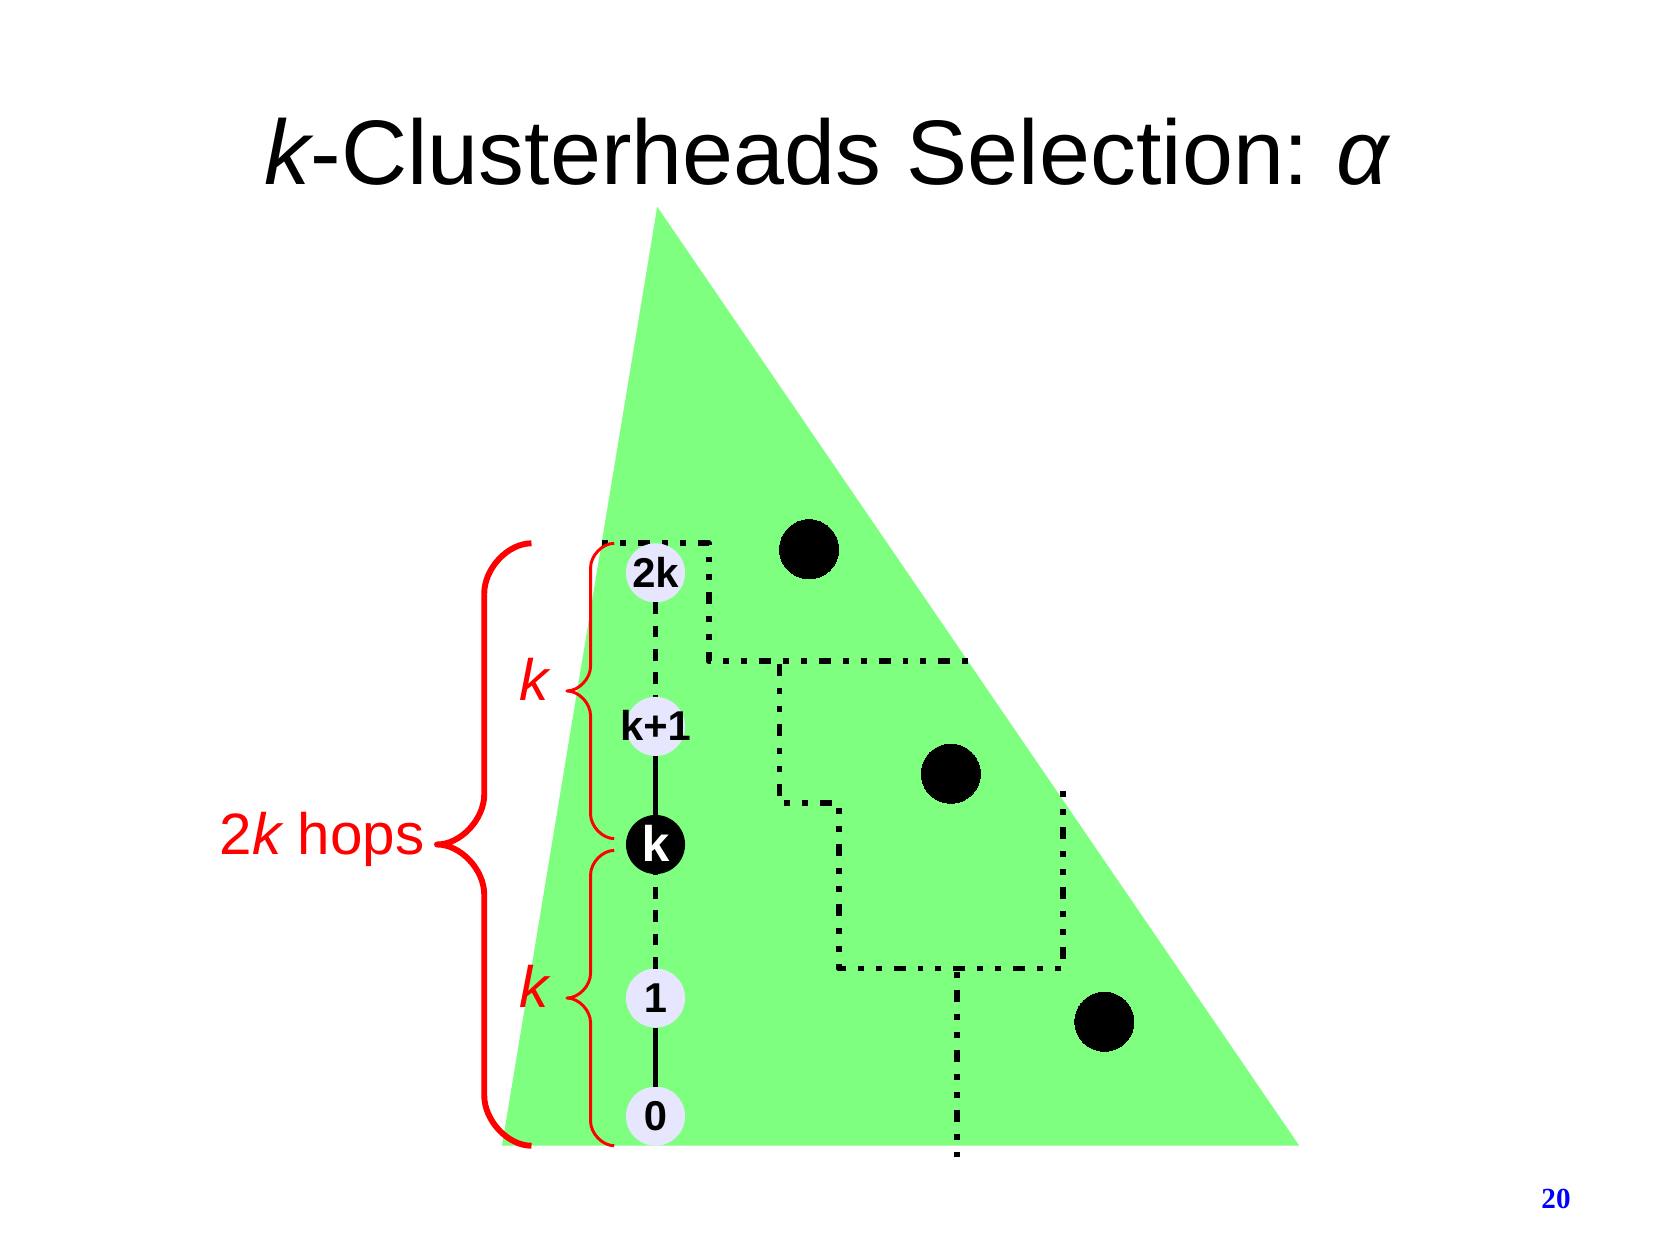

# k-Clusterheads Selection: α
2k
 k
k+1
 2k hops
k
 k
1
0
20